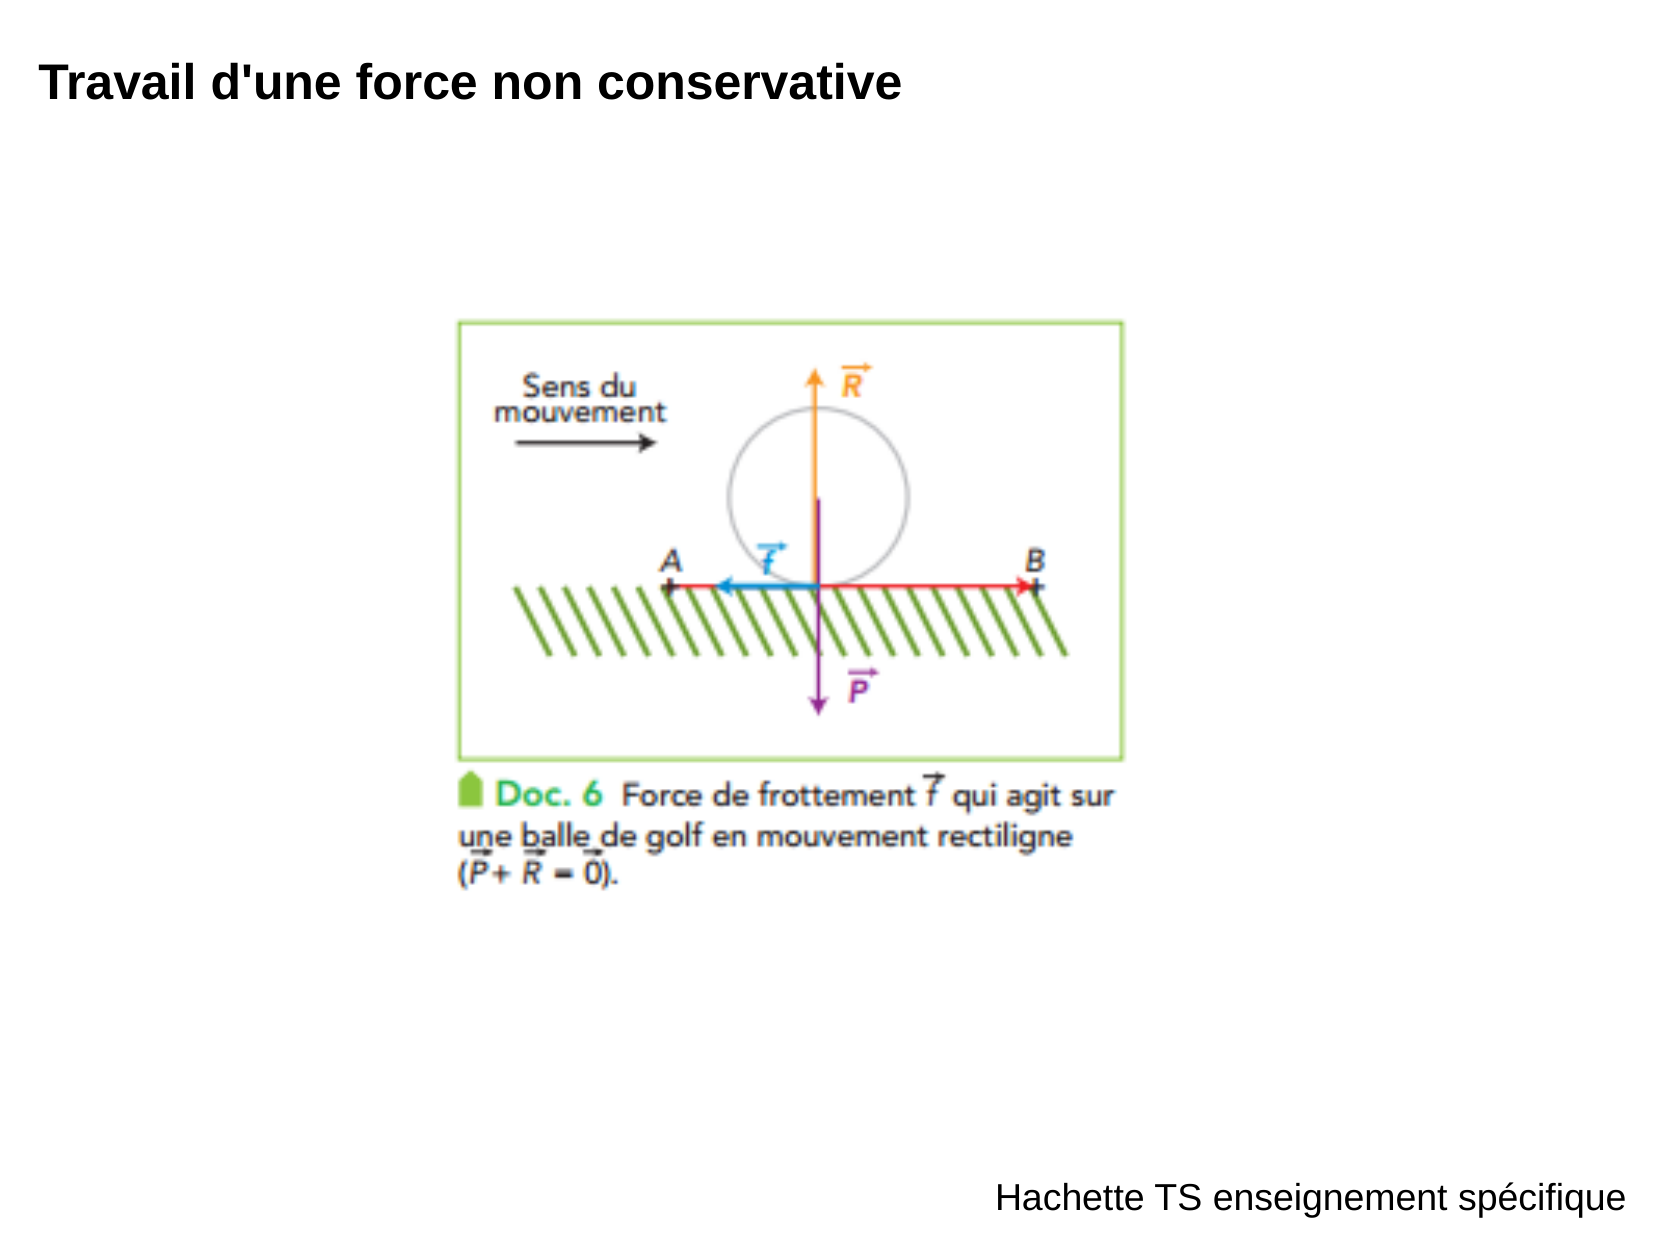

Travail d'une force non conservative
Hachette TS enseignement spécifique